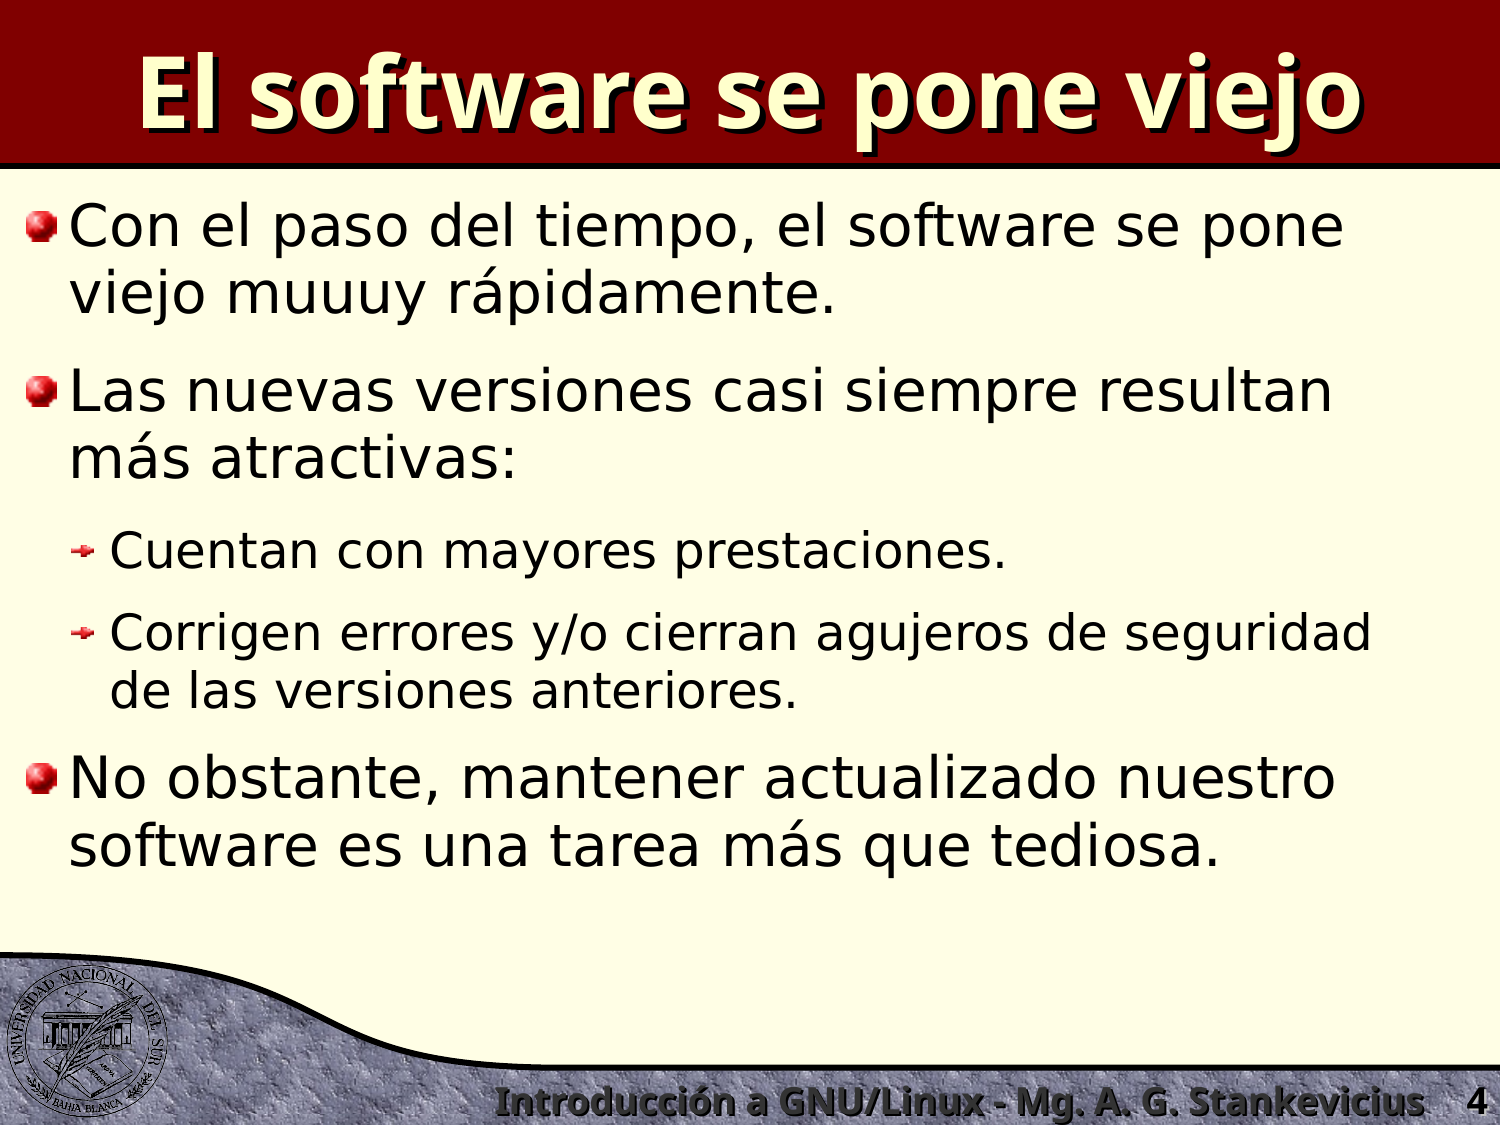

# El software se pone viejo
Con el paso del tiempo, el software se pone viejo muuuy rápidamente.
Las nuevas versiones casi siempre resultan
más atractivas:
Cuentan con mayores prestaciones.
Corrigen errores y/o cierran agujeros de seguridad
de las versiones anteriores.
No obstante, mantener actualizado nuestro software es una tarea más que tediosa.
4